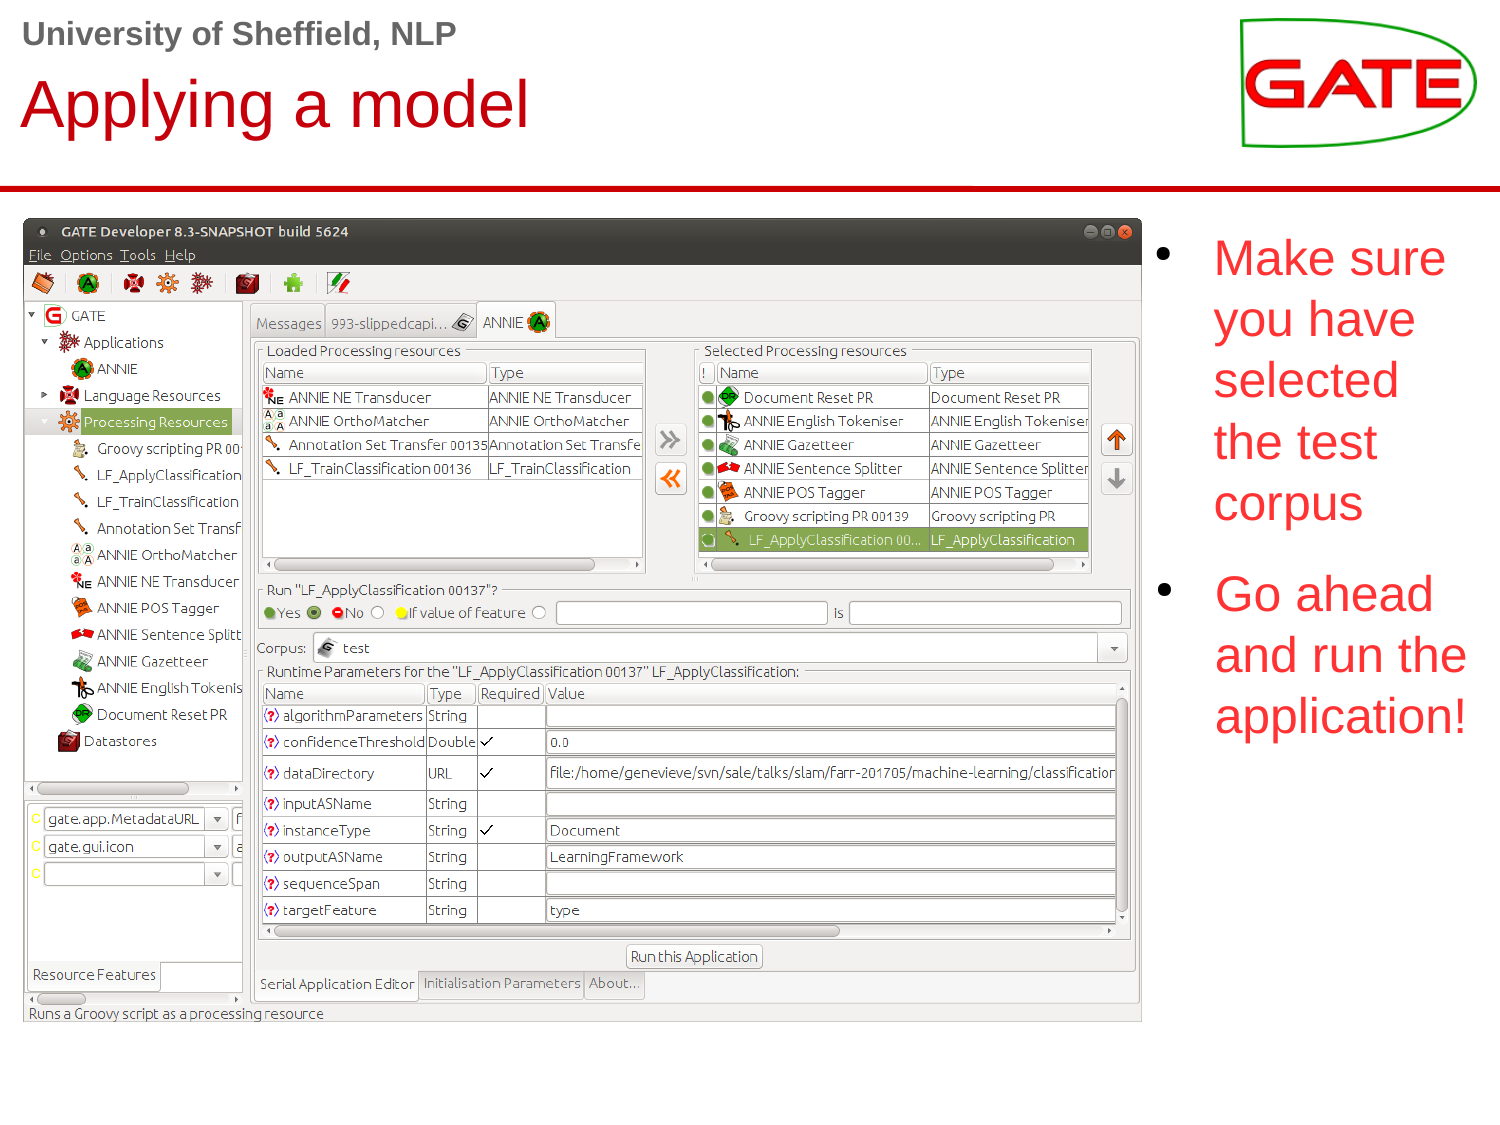

# Applying a model
Make sure you have selected the test corpus
Go ahead and run the application!